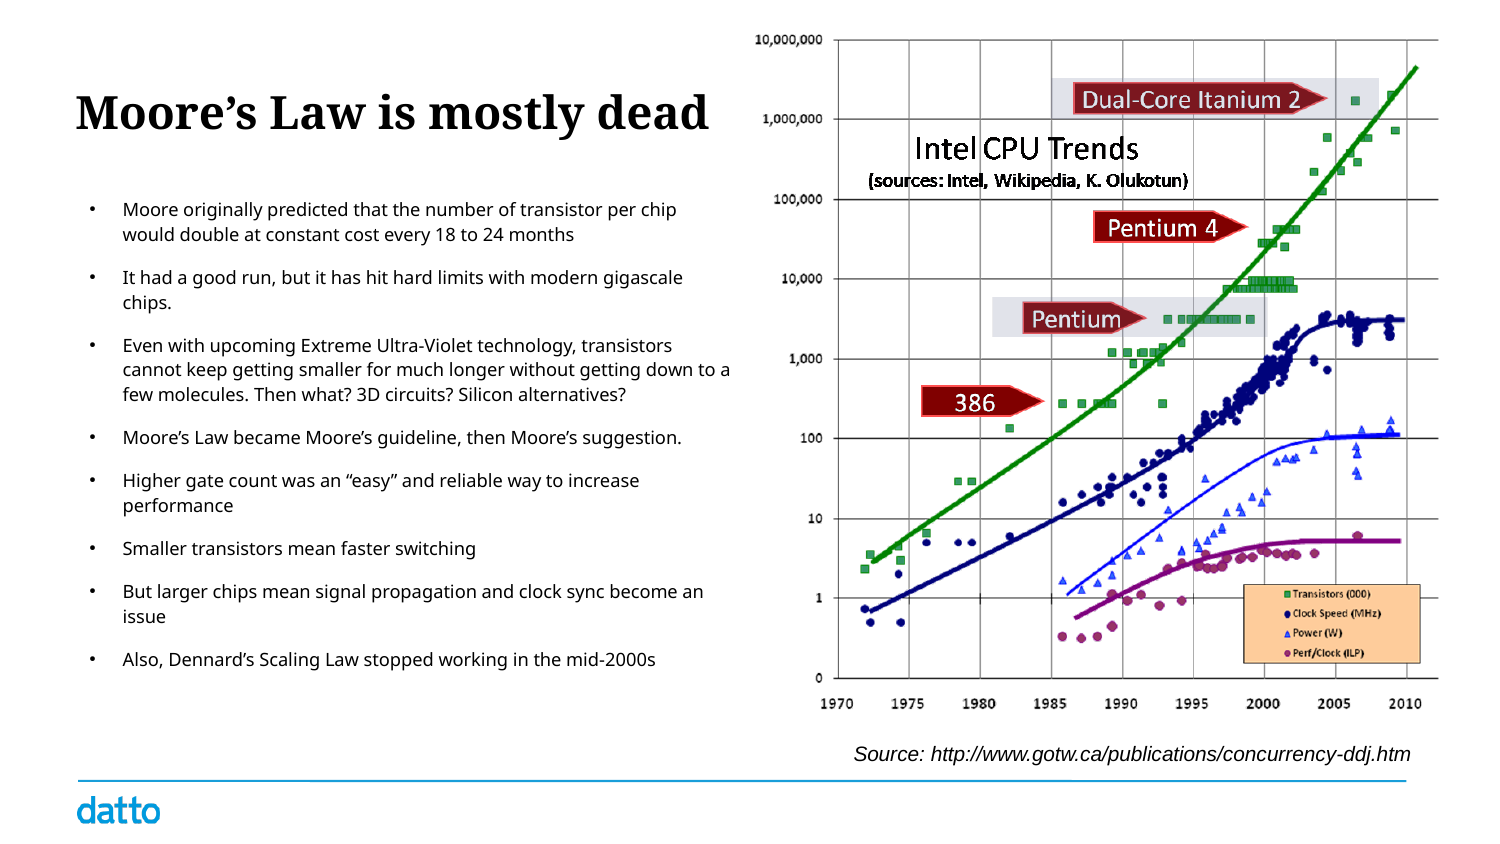

# Moore’s Law is mostly dead
Moore originally predicted that the number of transistor per chip would double at constant cost every 18 to 24 months
It had a good run, but it has hit hard limits with modern gigascale chips.
Even with upcoming Extreme Ultra-Violet technology, transistors cannot keep getting smaller for much longer without getting down to a few molecules. Then what? 3D circuits? Silicon alternatives?
Moore’s Law became Moore’s guideline, then Moore’s suggestion.
Higher gate count was an “easy” and reliable way to increase performance
Smaller transistors mean faster switching
But larger chips mean signal propagation and clock sync become an issue
Also, Dennard’s Scaling Law stopped working in the mid-2000s
Source: http://www.gotw.ca/publications/concurrency-ddj.htm